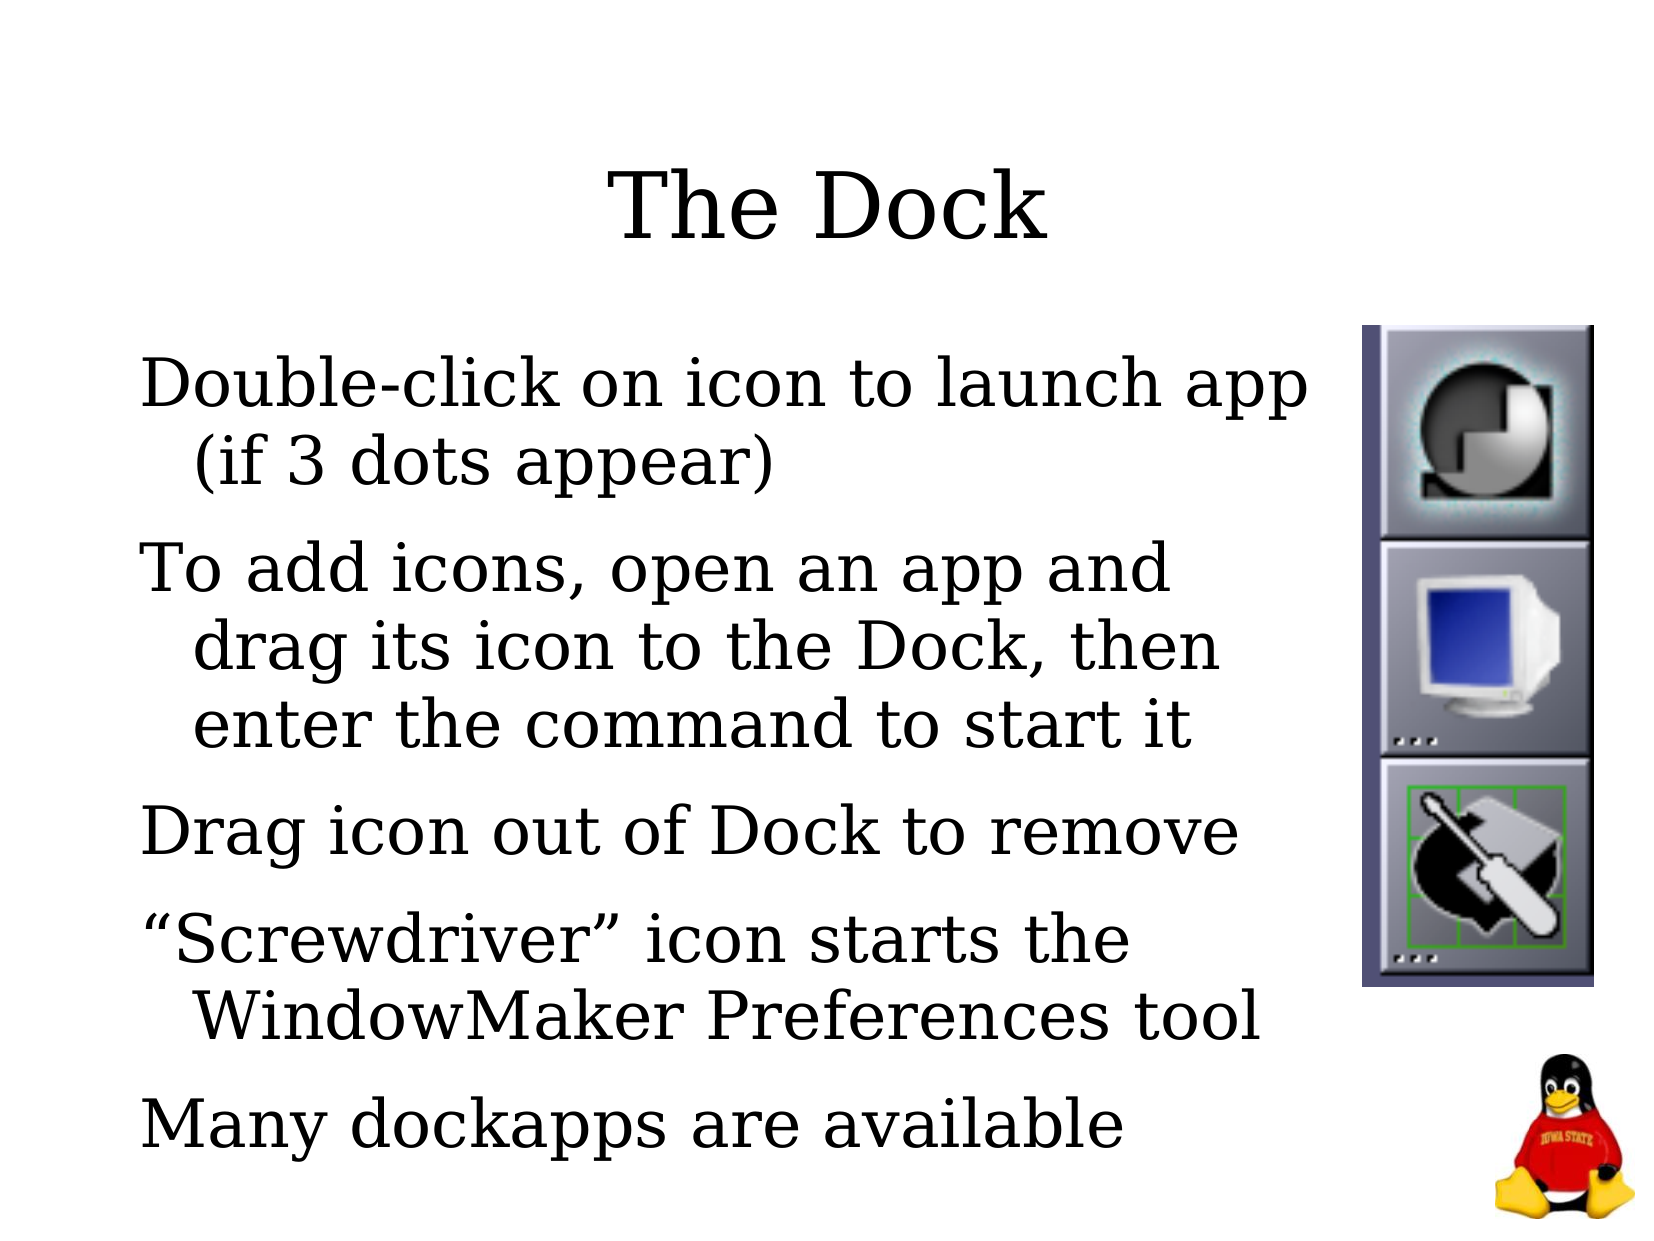

# The Dock
Double-click on icon to launch app (if 3 dots appear)
To add icons, open an app and drag its icon to the Dock, then enter the command to start it
Drag icon out of Dock to remove
“Screwdriver” icon starts the WindowMaker Preferences tool
Many dockapps are available